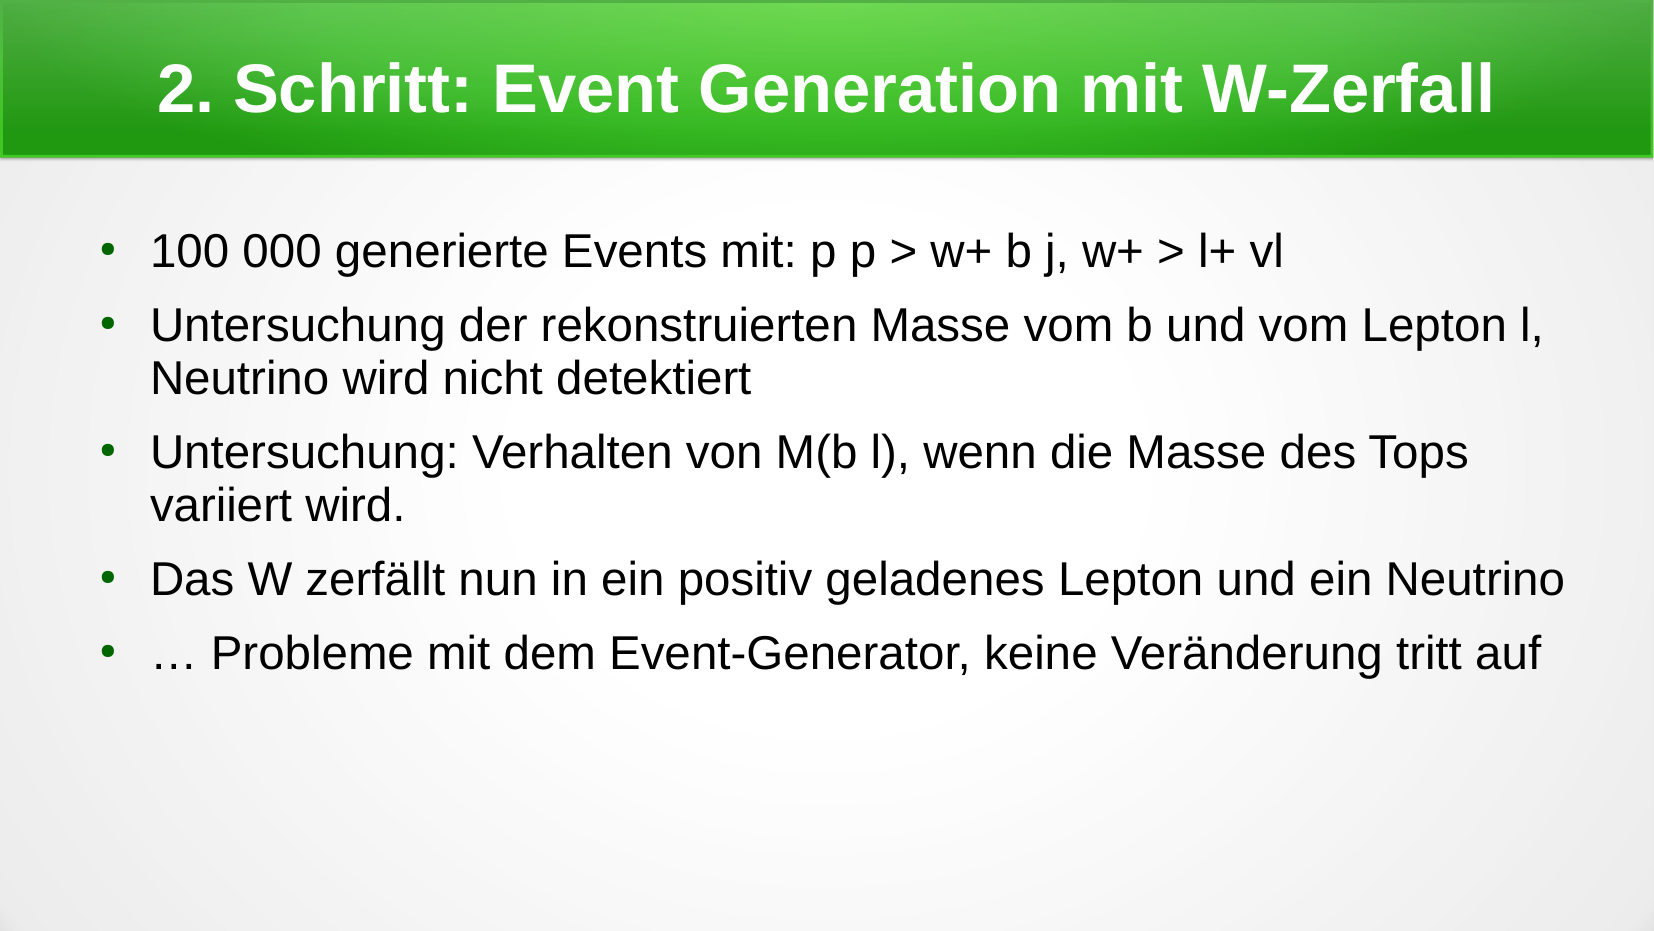

# 2. Schritt: Event Generation mit W-Zerfall
100 000 generierte Events mit: p p > w+ b j, w+ > l+ vl
Untersuchung der rekonstruierten Masse vom b und vom Lepton l, Neutrino wird nicht detektiert
Untersuchung: Verhalten von M(b l), wenn die Masse des Tops variiert wird.
Das W zerfällt nun in ein positiv geladenes Lepton und ein Neutrino
… Probleme mit dem Event-Generator, keine Veränderung tritt auf